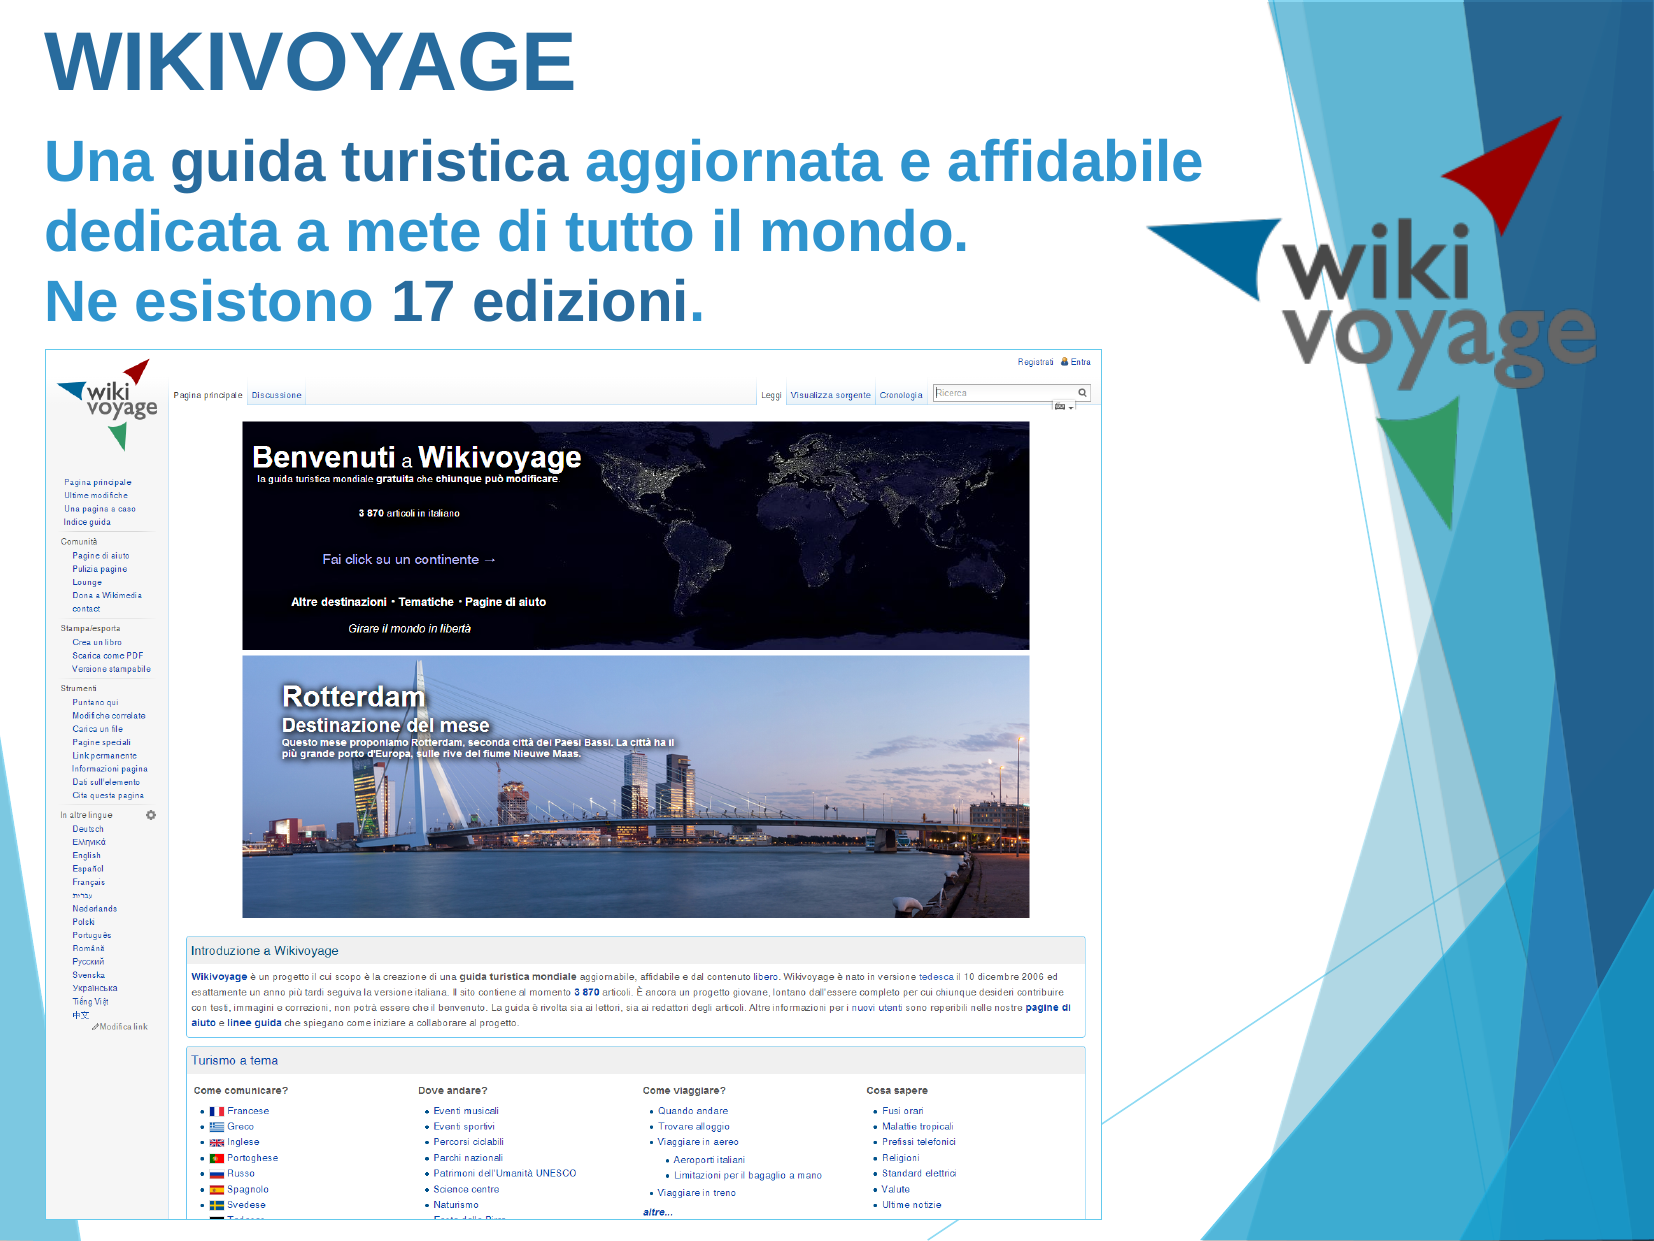

WIKIVOYAGE
Una guida turistica aggiornata e affidabile dedicata a mete di tutto il mondo.
Ne esistono 17 edizioni.